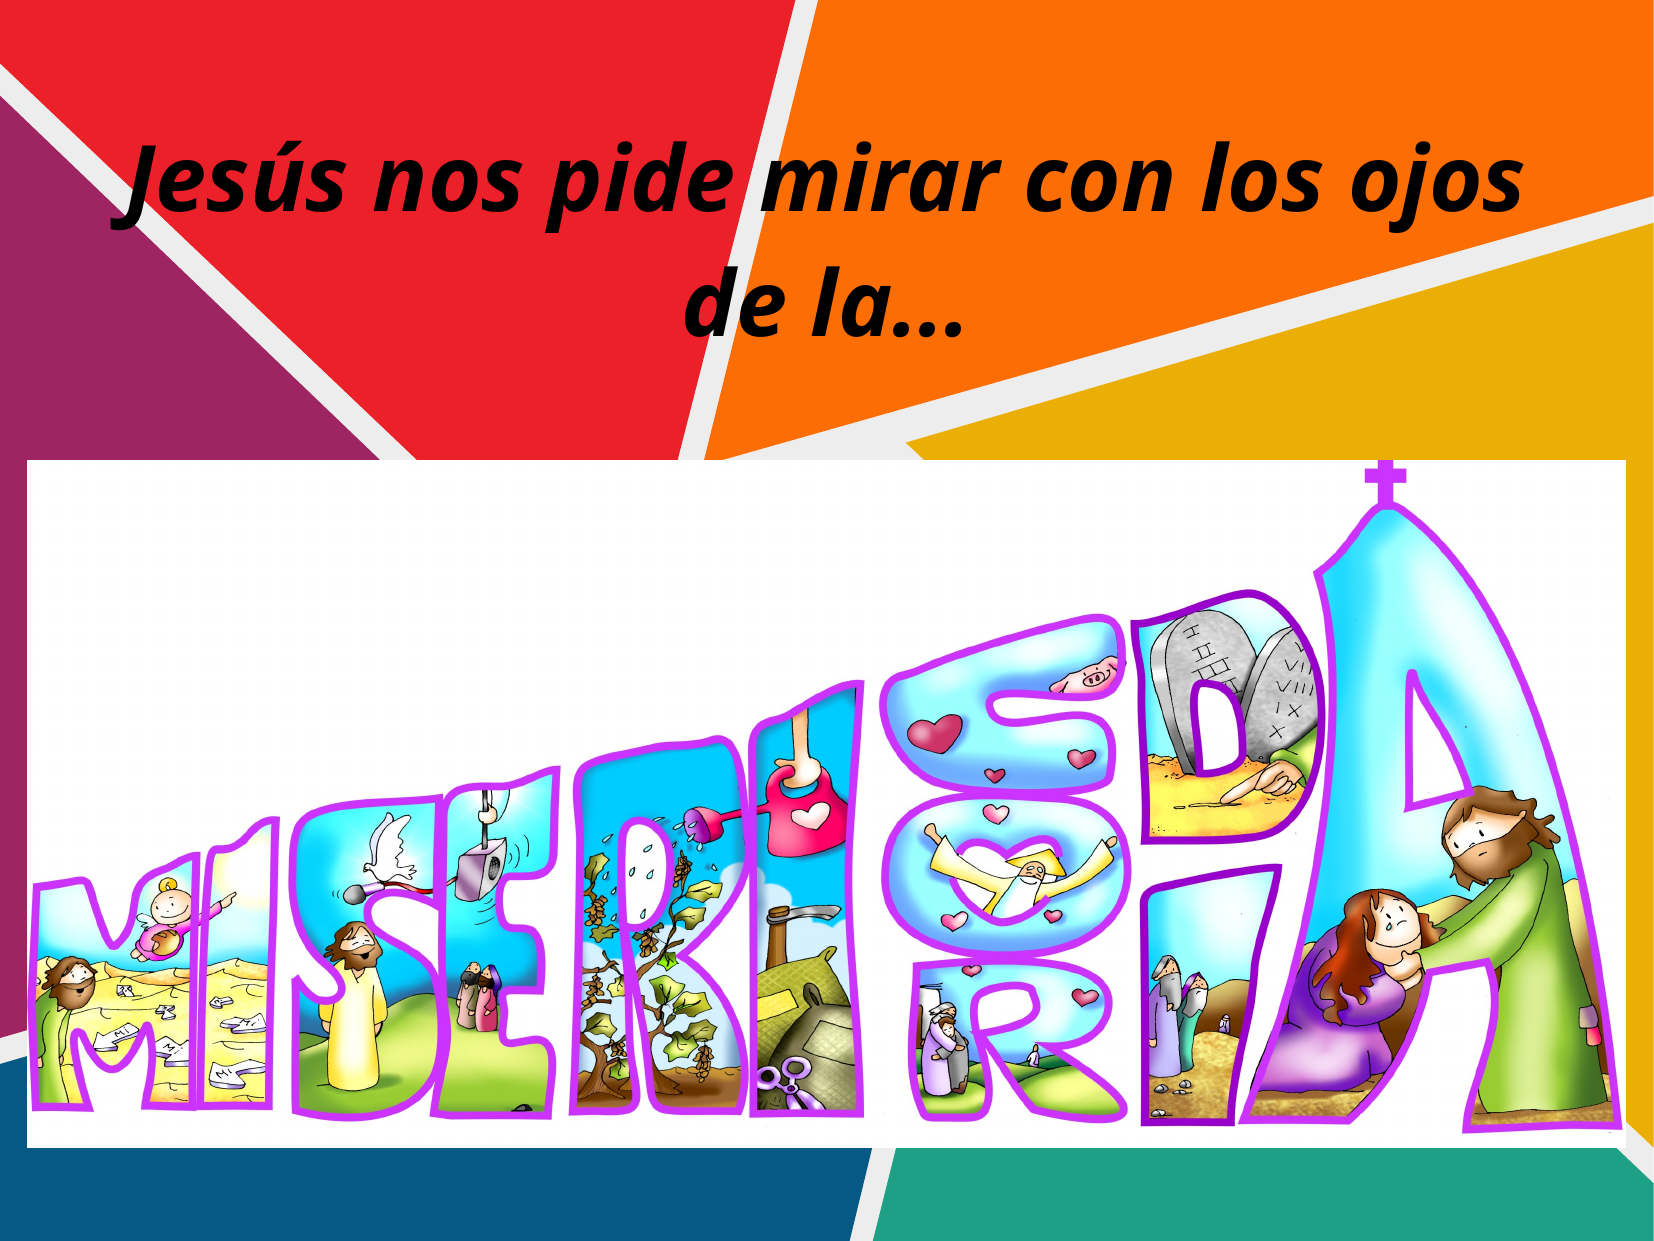

# Jesús nos pide mirar con los ojos de la...